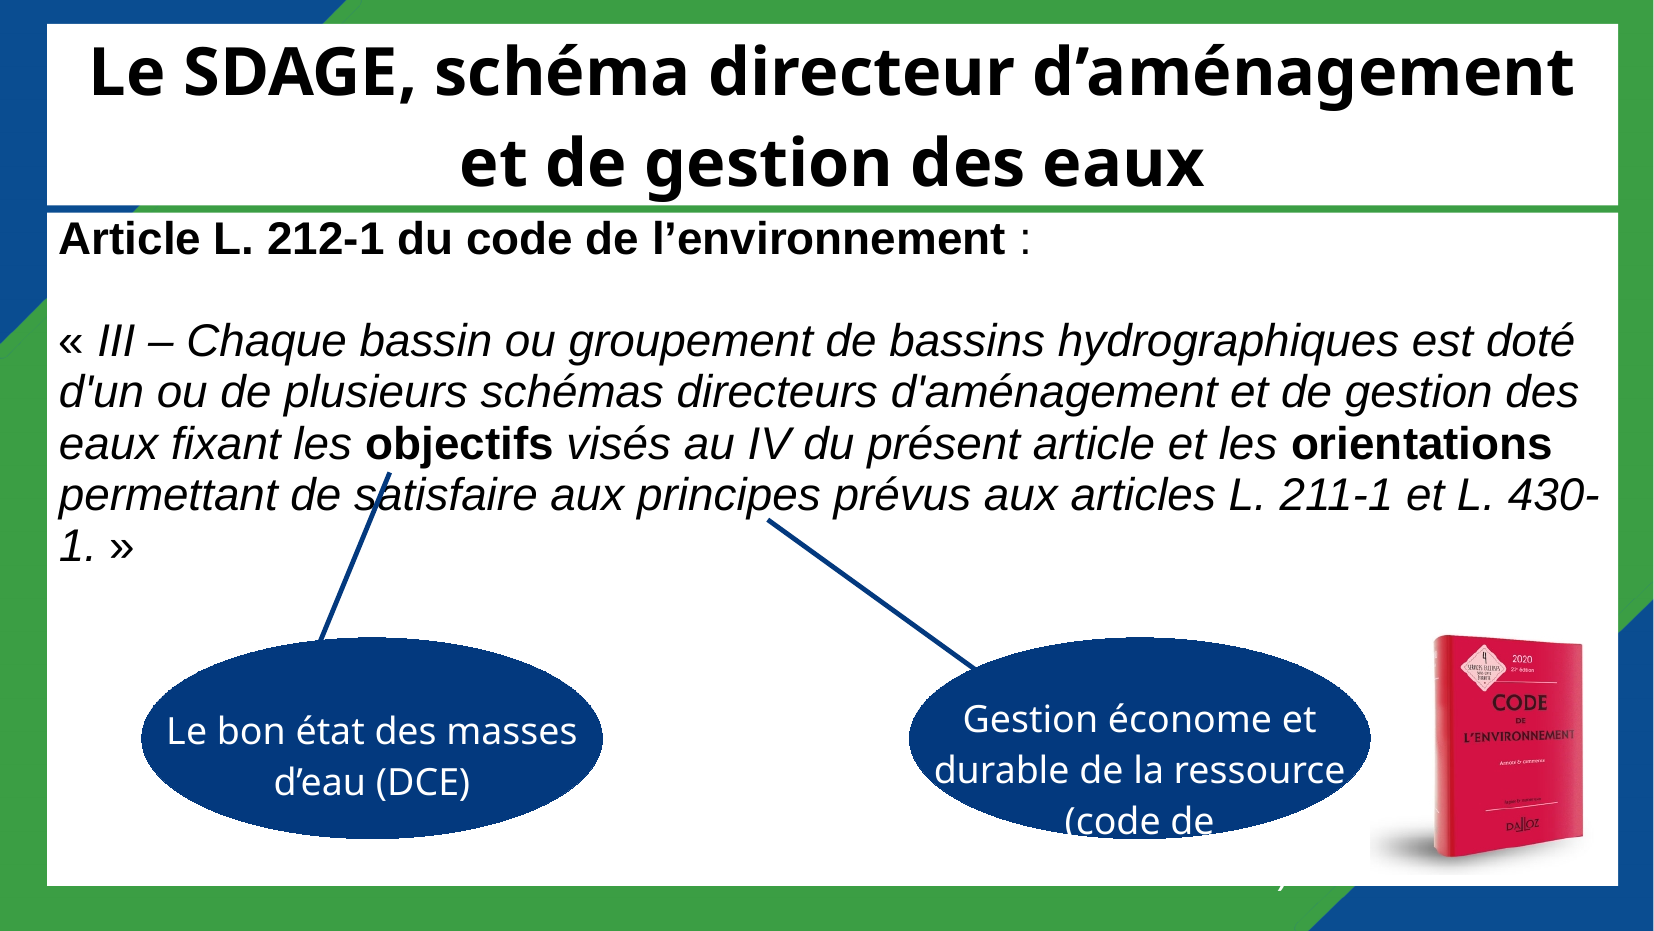

# Le SDAGE, schéma directeur d’aménagement et de gestion des eaux
Article L. 212-1 du code de l’environnement :
« III – Chaque bassin ou groupement de bassins hydrographiques est doté d'un ou de plusieurs schémas directeurs d'aménagement et de gestion des eaux fixant les objectifs visés au IV du présent article et les orientations permettant de satisfaire aux principes prévus aux articles L. 211-1 et L. 430-1. »
Gestion économe et durable de la ressource (code de l’environnement)
Le bon état des masses d’eau (DCE)